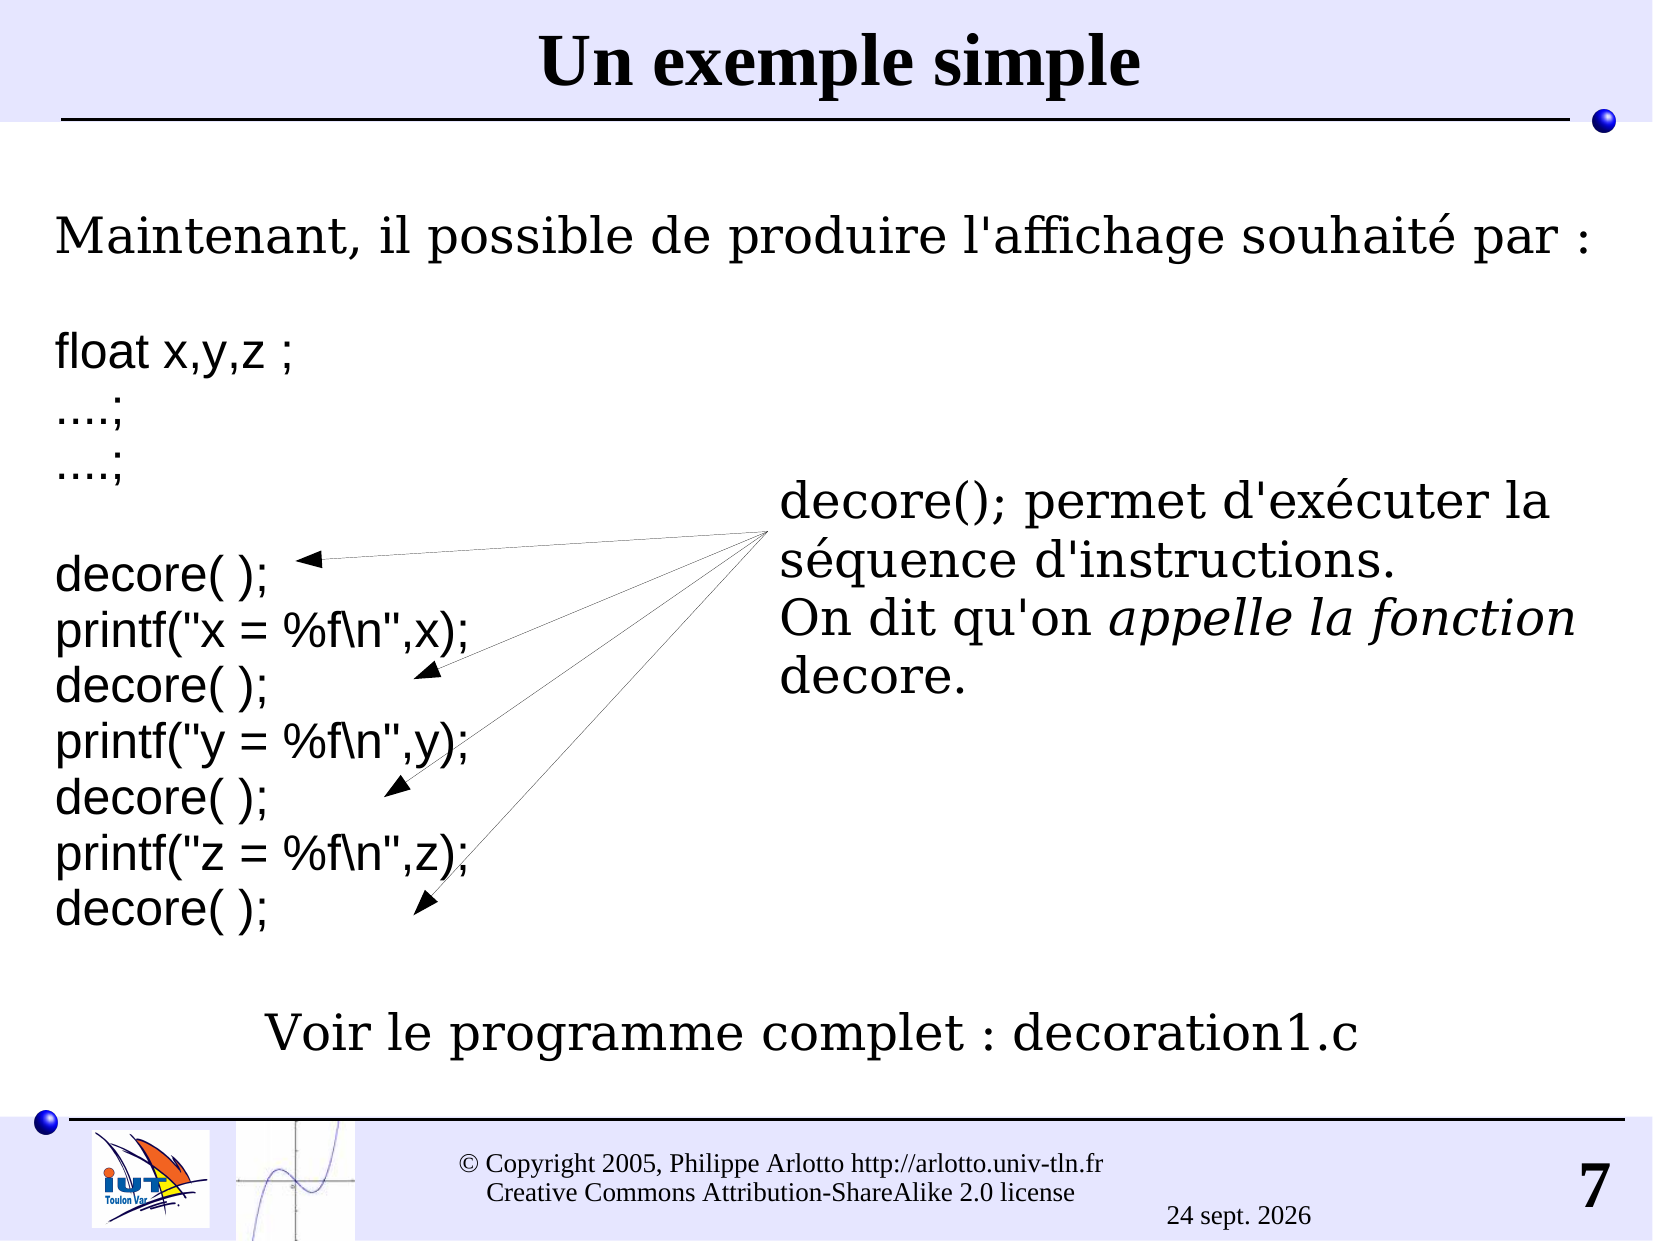

# Un exemple simple
Maintenant, il possible de produire l'affichage souhaité par :
float x,y,z ;
....;
....;
decore( );
printf("x = %f\n",x);
decore( );
printf("y = %f\n",y);
decore( );
printf("z = %f\n",z);
decore( );
decore(); permet d'exécuter la
séquence d'instructions.
On dit qu'on appelle la fonction
decore.
Voir le programme complet : decoration1.c